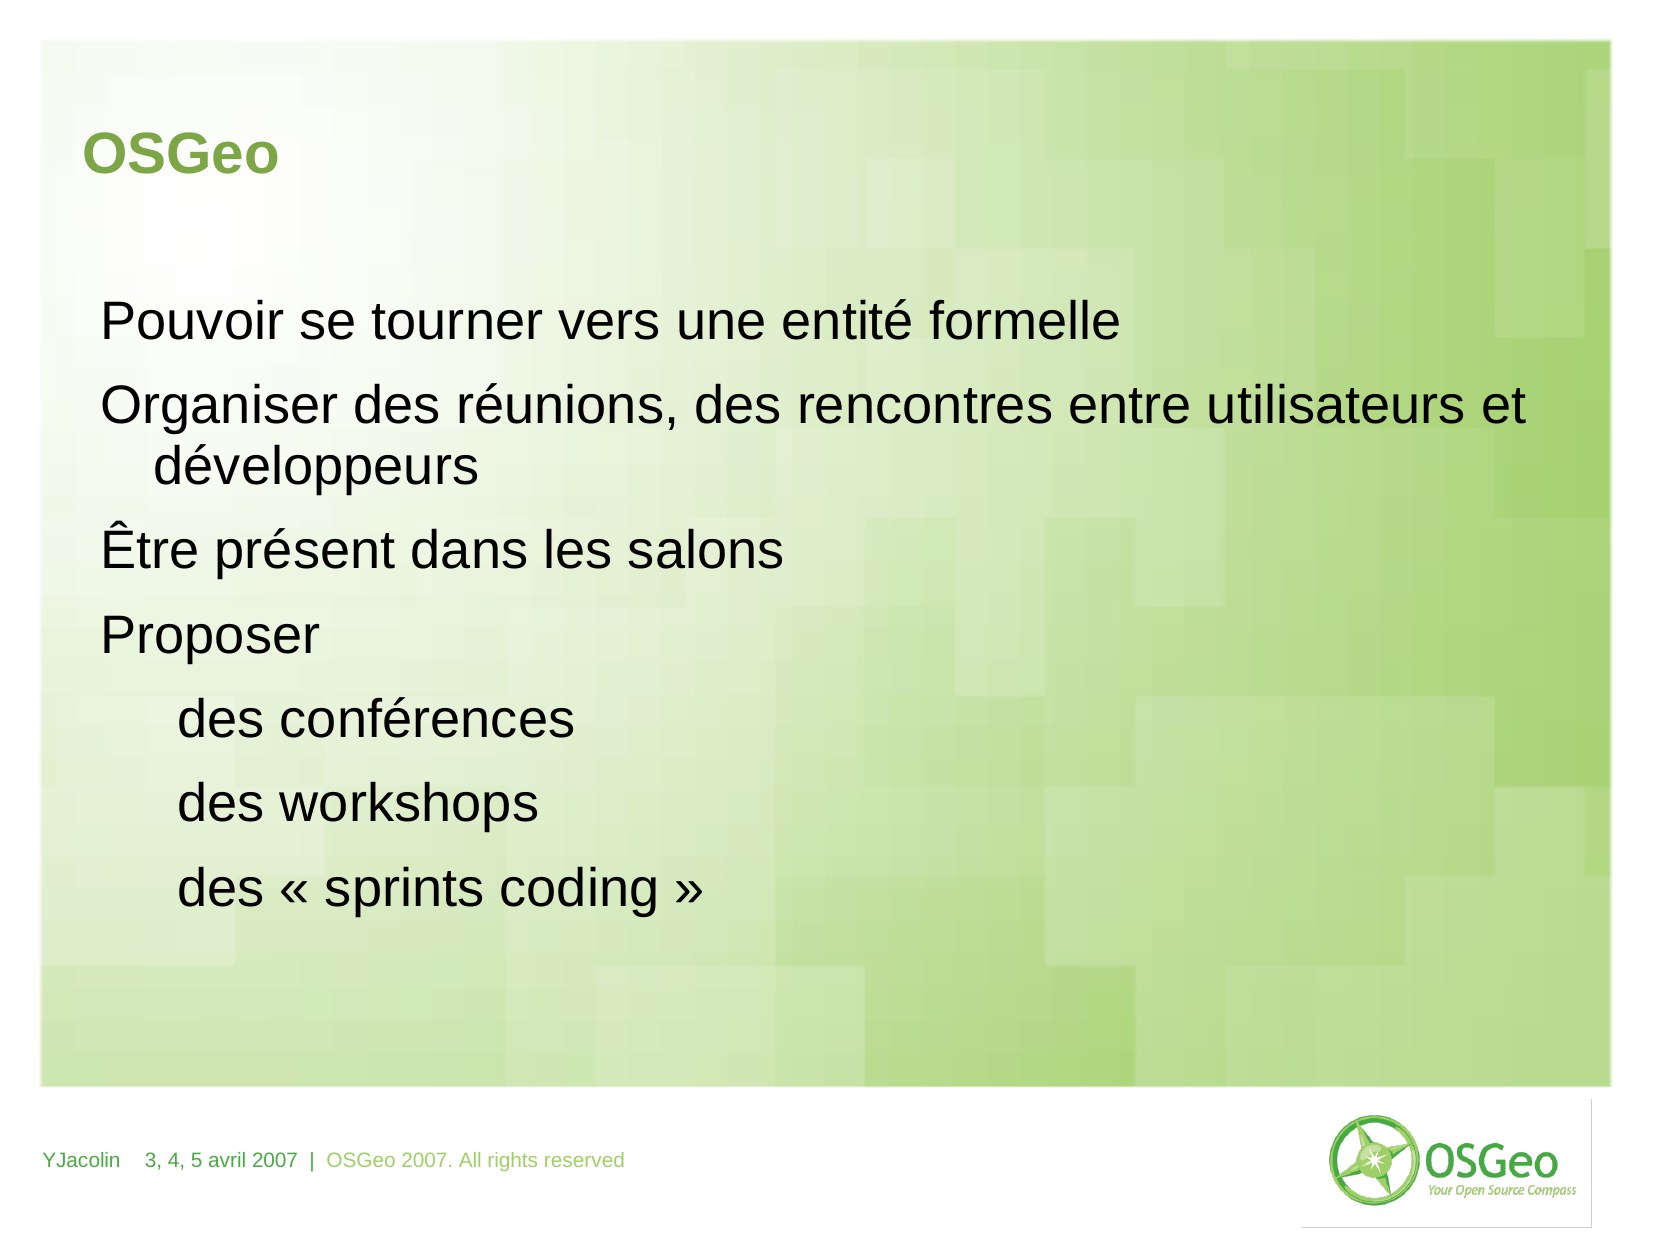

# OSGeo
Pouvoir se tourner vers une entité formelle
Organiser des réunions, des rencontres entre utilisateurs et développeurs
Être présent dans les salons
Proposer
des conférences
des workshops
des « sprints coding »